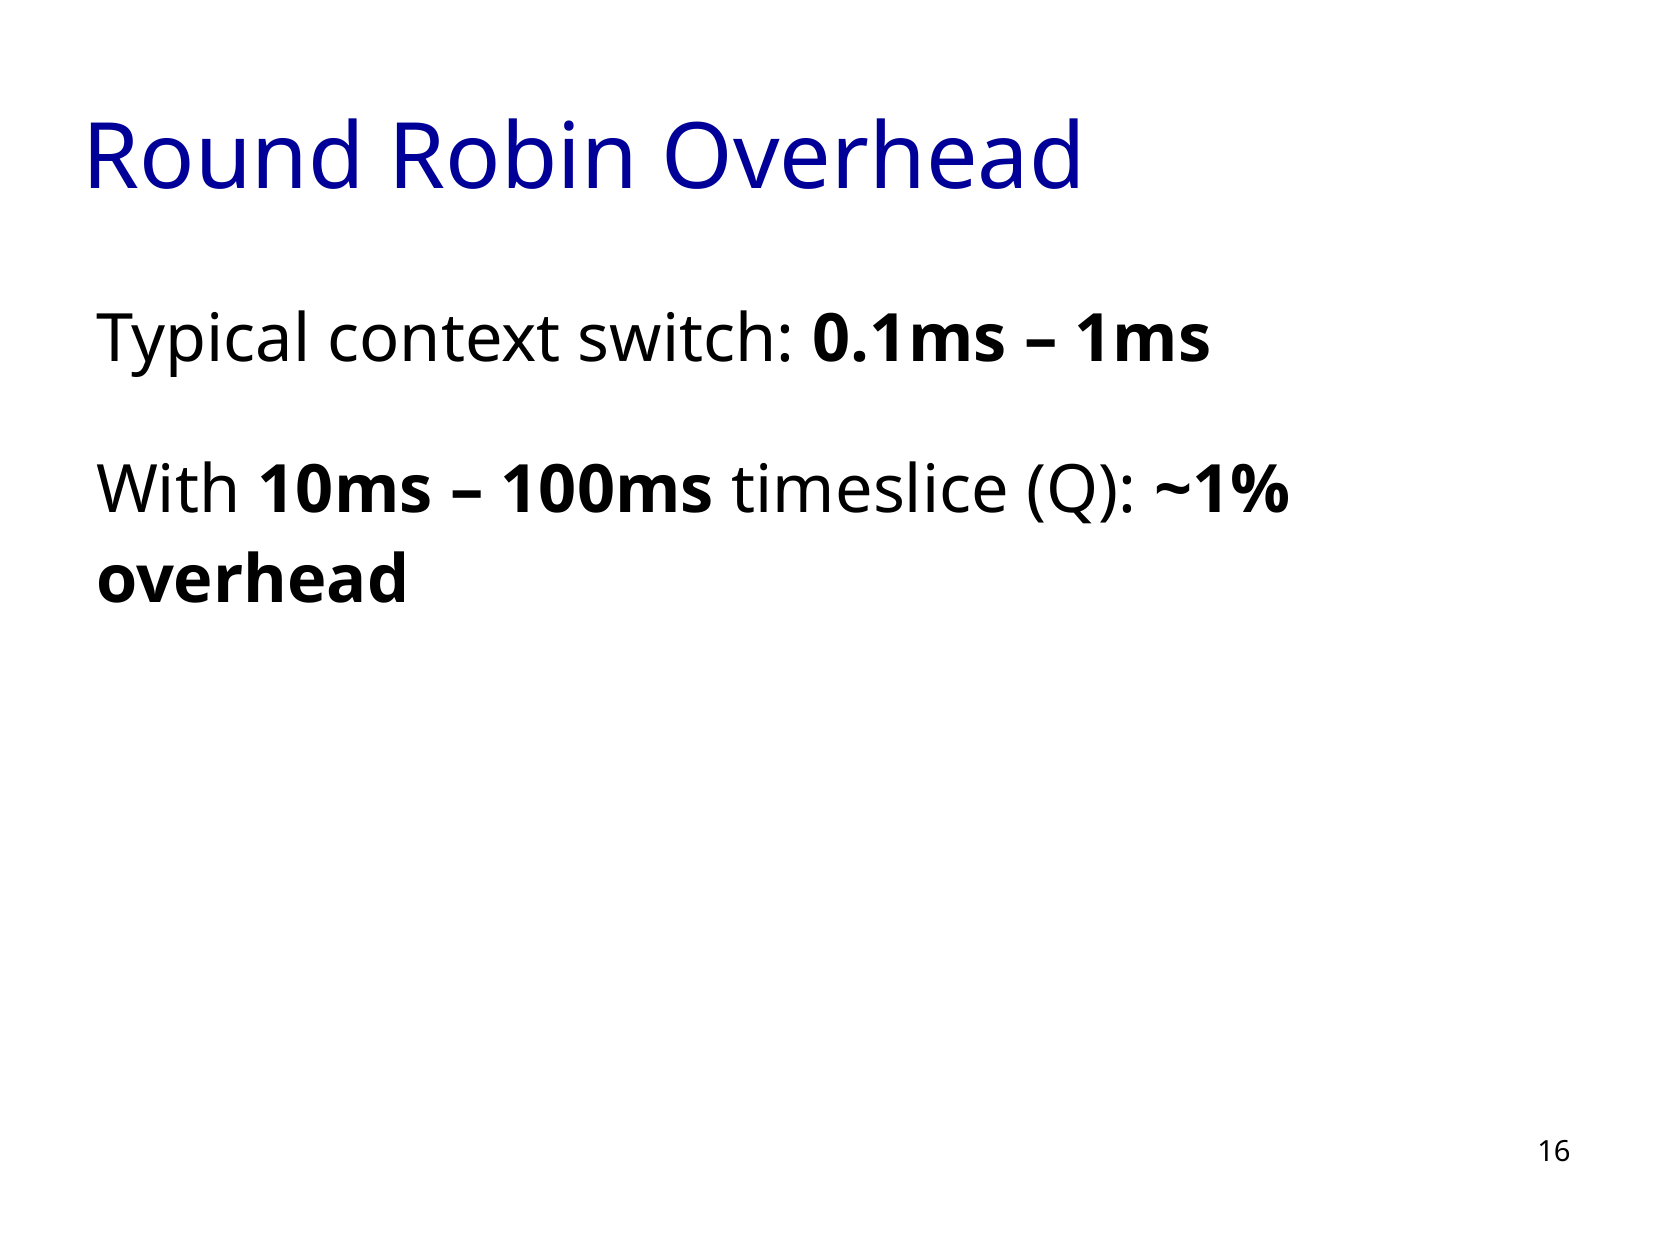

# Round Robin Overhead
Typical context switch: 0.1ms – 1ms
With 10ms – 100ms timeslice (Q): ~1% overhead
16